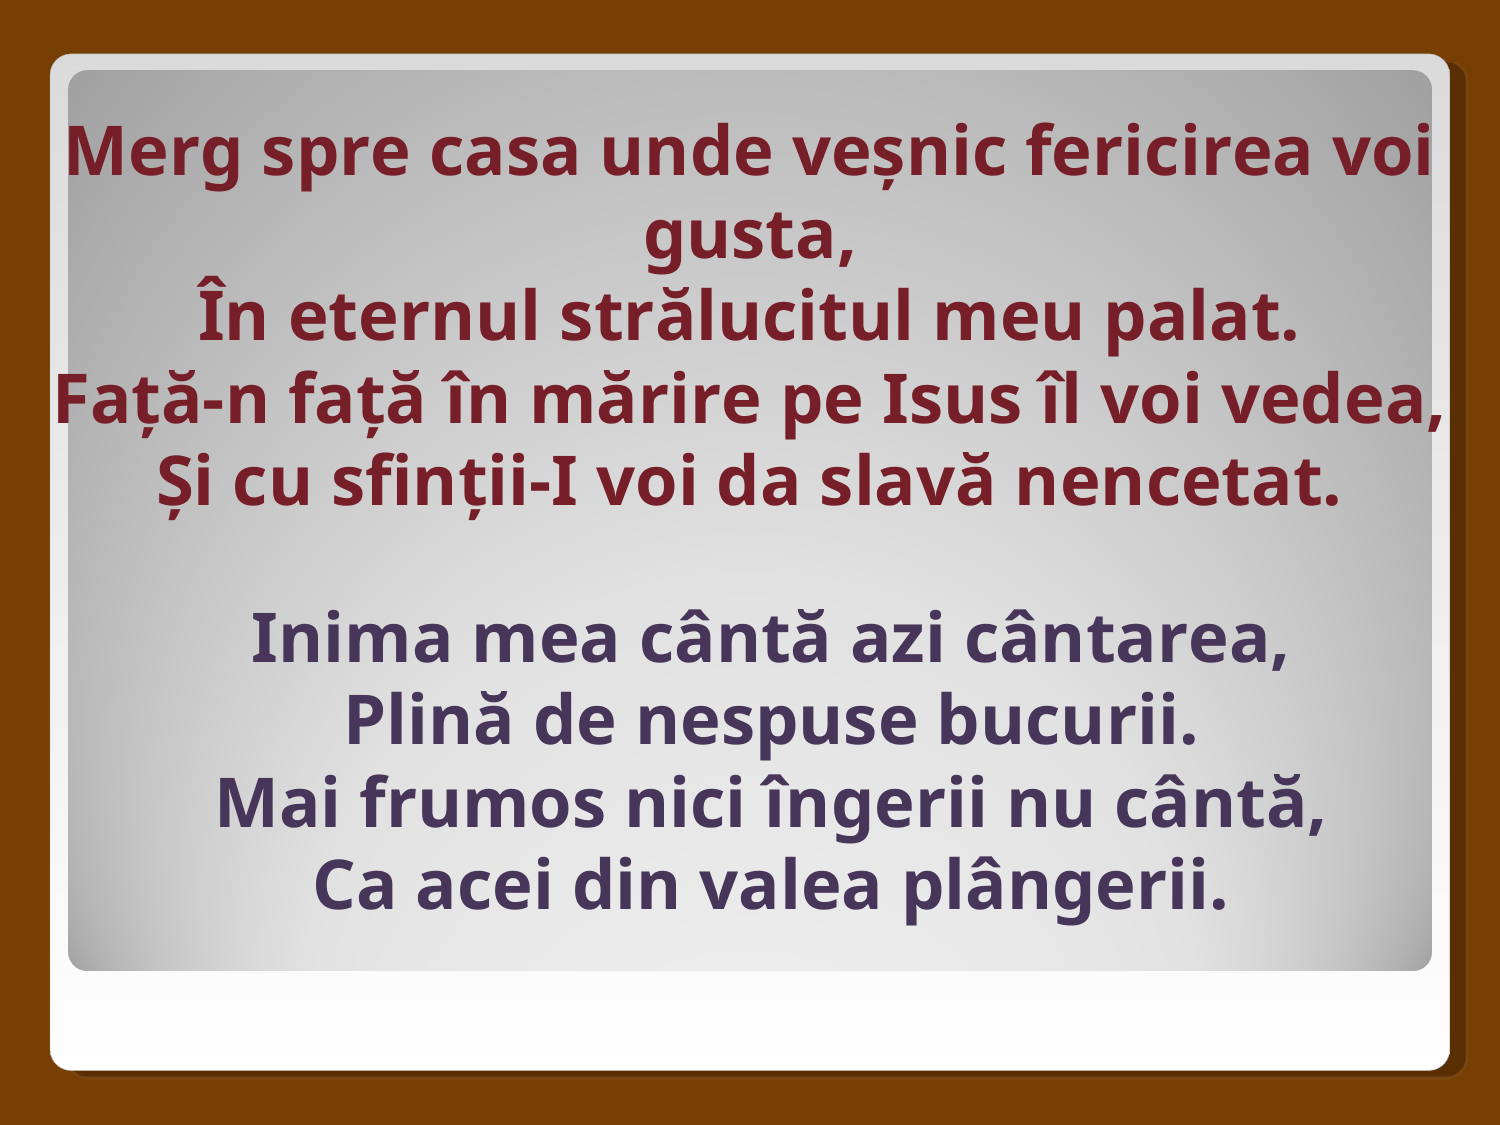

# Merg spre casa unde veşnic fericirea voi gusta, În eternul strălucitul meu palat. Faţă-n faţă în mărire pe Isus îl voi vedea, Şi cu sfinţii-I voi da slavă nencetat.
Inima mea cântă azi cântarea,
Plină de nespuse bucurii.
Mai frumos nici îngerii nu cântă,
Ca acei din valea plângerii.